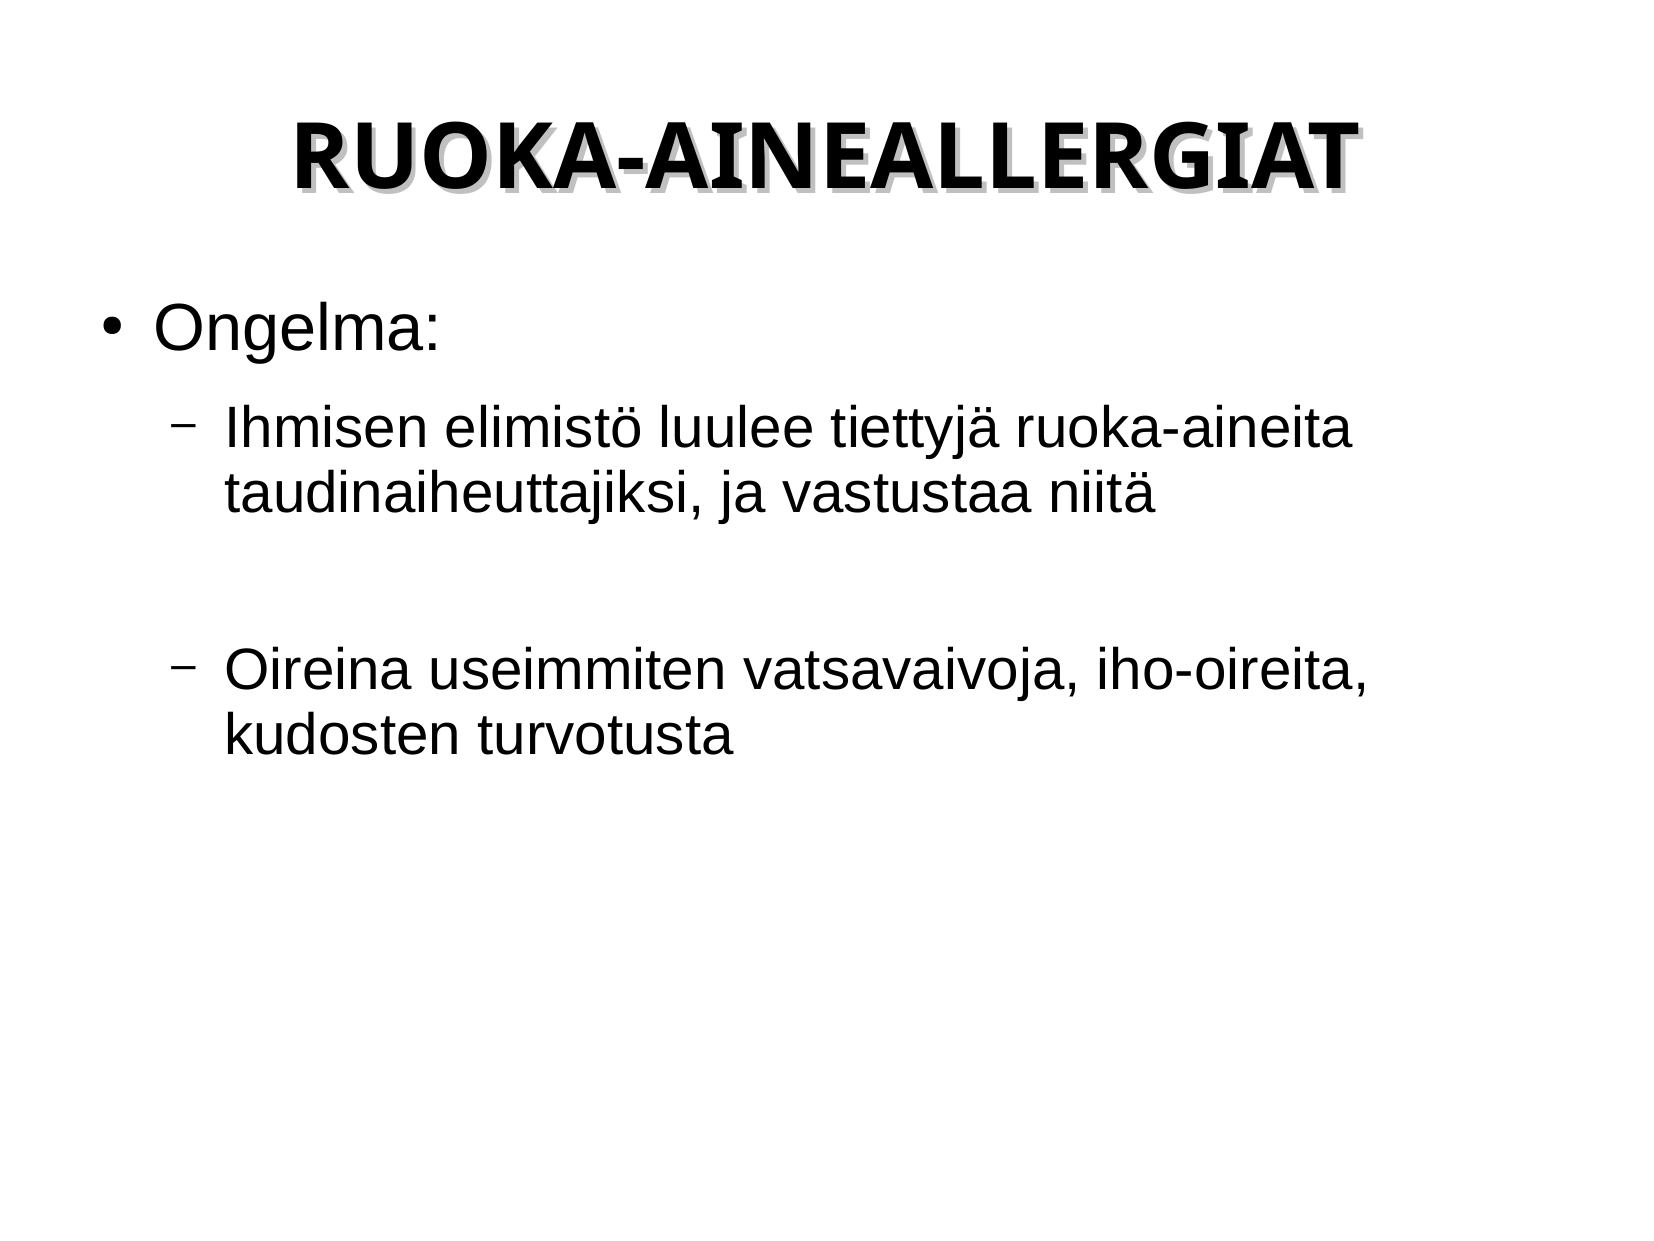

# RUOKA-AINEALLERGIAT
Ongelma:
Ihmisen elimistö luulee tiettyjä ruoka-aineita taudinaiheuttajiksi, ja vastustaa niitä
Oireina useimmiten vatsavaivoja, iho-oireita, kudosten turvotusta